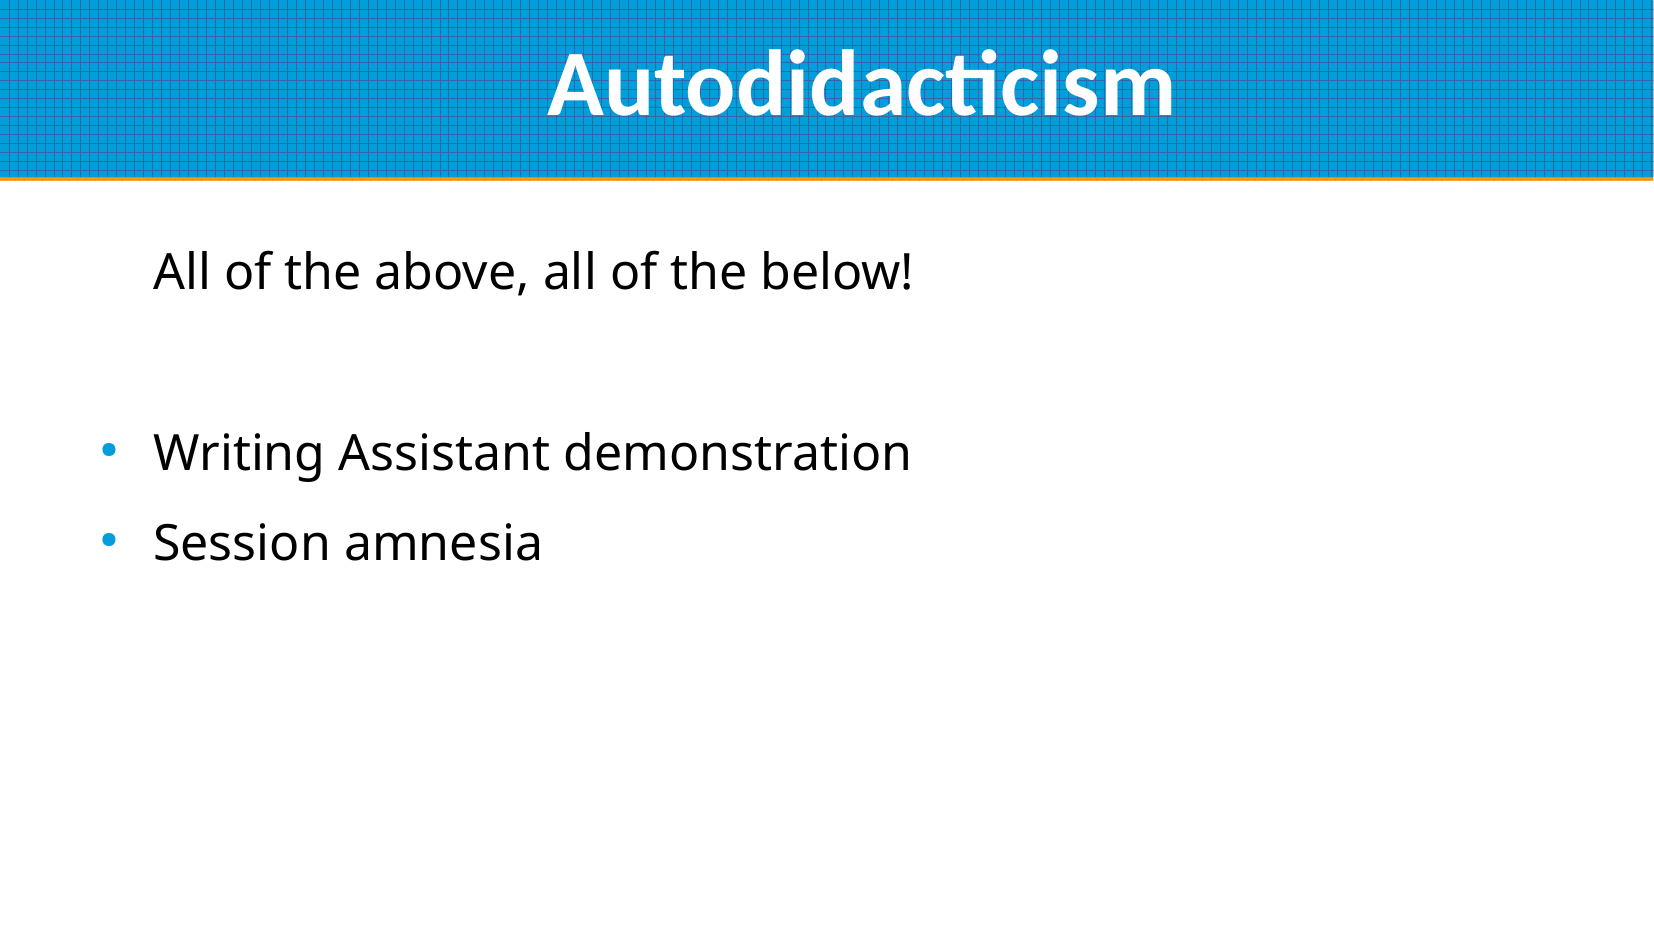

# Autodidacticism
All of the above, all of the below!
Writing Assistant demonstration
Session amnesia